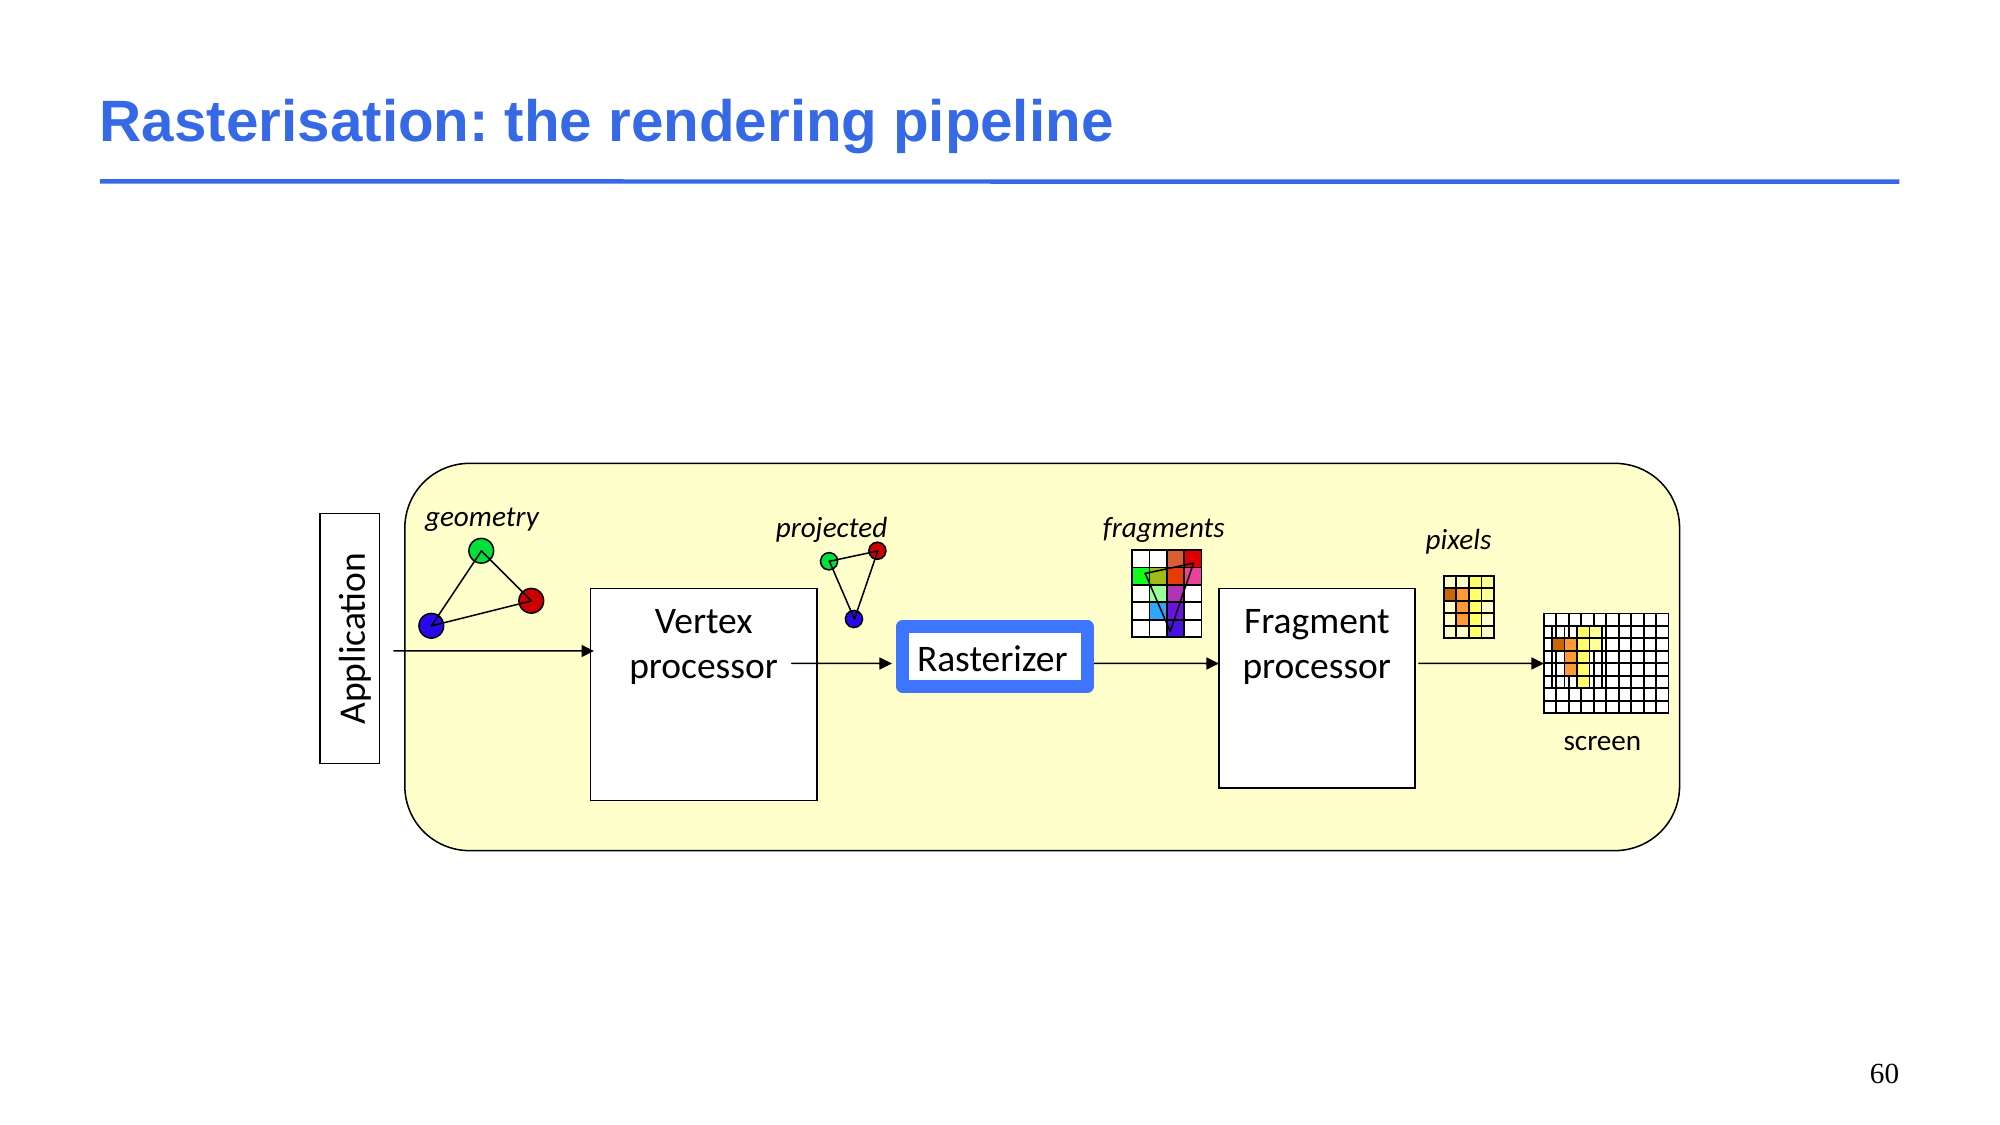

# Rasterisation: the rendering pipeline
geometry
projected
fragments
pixels
Vertex
processor
Fragment
processor
Application
Rasterizer
screen
60